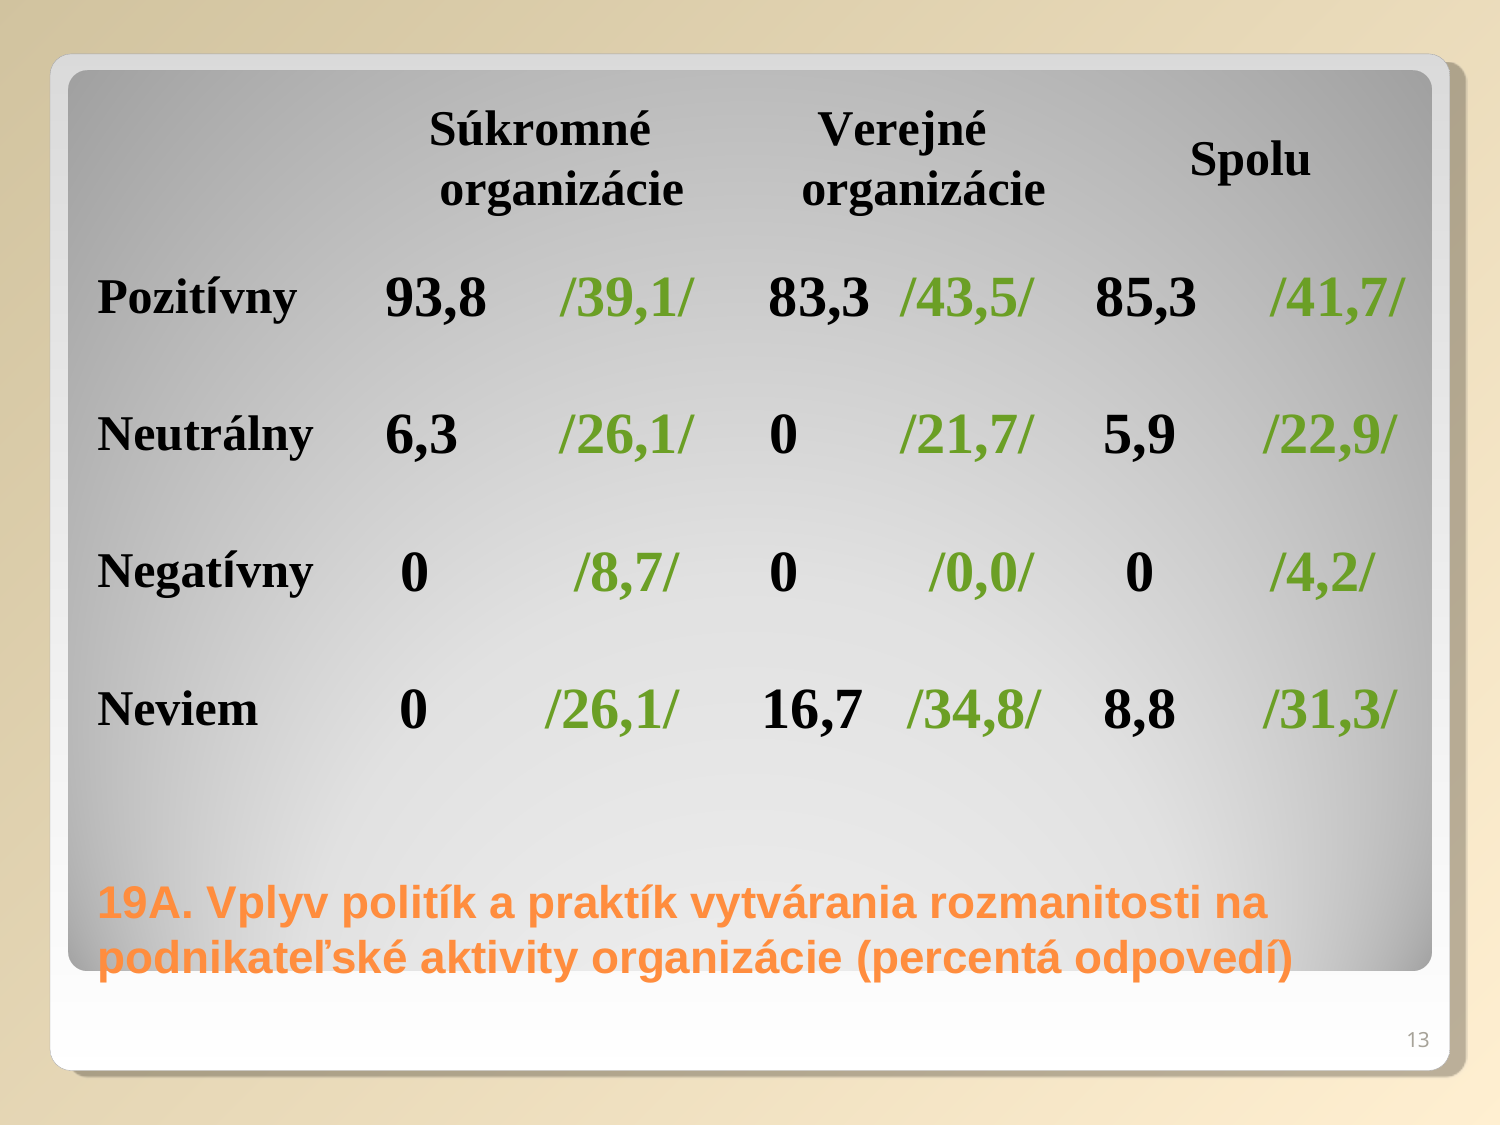

| | Súkromné organizácie | Verejné organizácie | Spolu |
| --- | --- | --- | --- |
| Pozitívny | 93,8 /39,1/ | 83,3 /43,5/ | 85,3 /41,7/ |
| Neutrálny | 6,3 /26,1/ | 0 /21,7/ | 5,9 /22,9/ |
| Negatívny | 0 /8,7/ | 0 /0,0/ | 0 /4,2/ |
| Neviem | 0 /26,1/ | 16,7 /34,8/ | 8,8 /31,3/ |
# 19A. Vplyv politík a praktík vytvárania rozmanitosti na podnikateľské aktivity organizácie (percentá odpovedí)